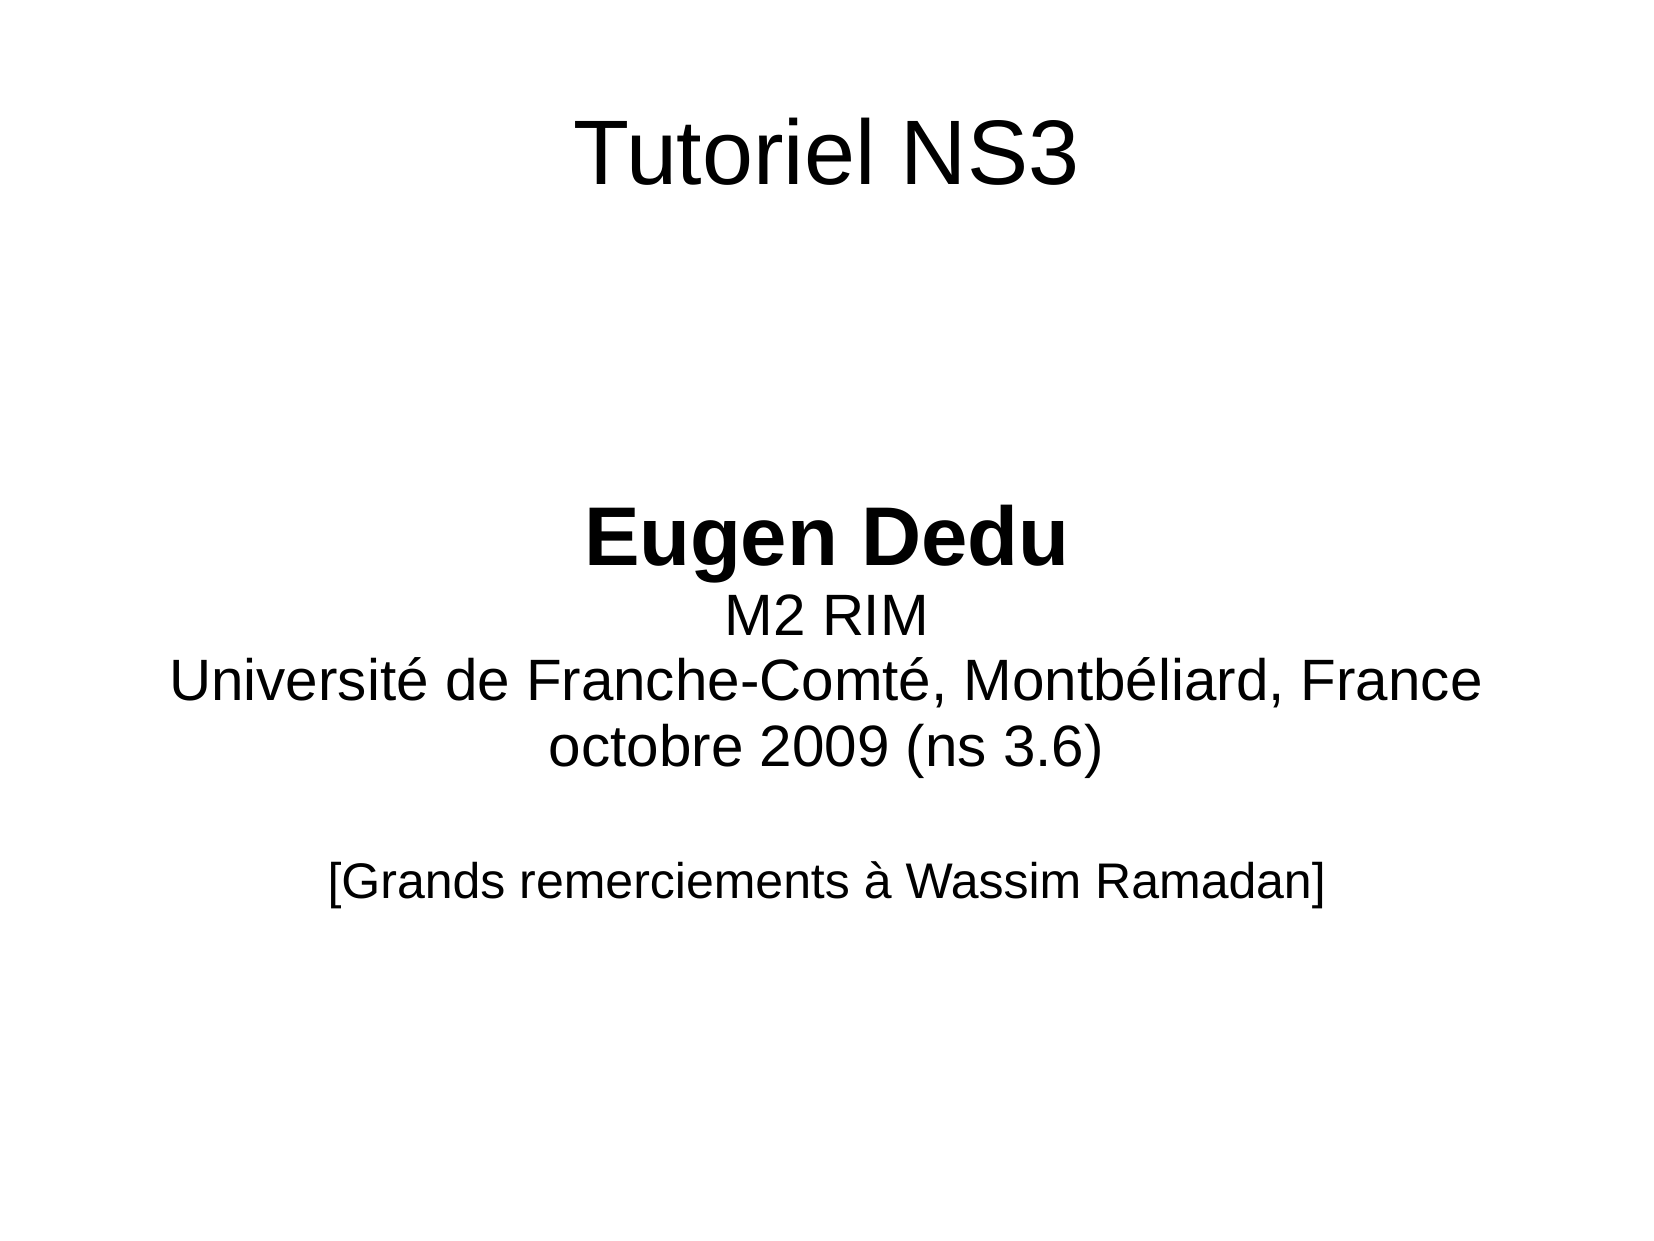

# Tutoriel NS3
Eugen Dedu
M2 RIM
Université de Franche-Comté, Montbéliard, France
octobre 2009 (ns 3.6)
[Grands remerciements à Wassim Ramadan]